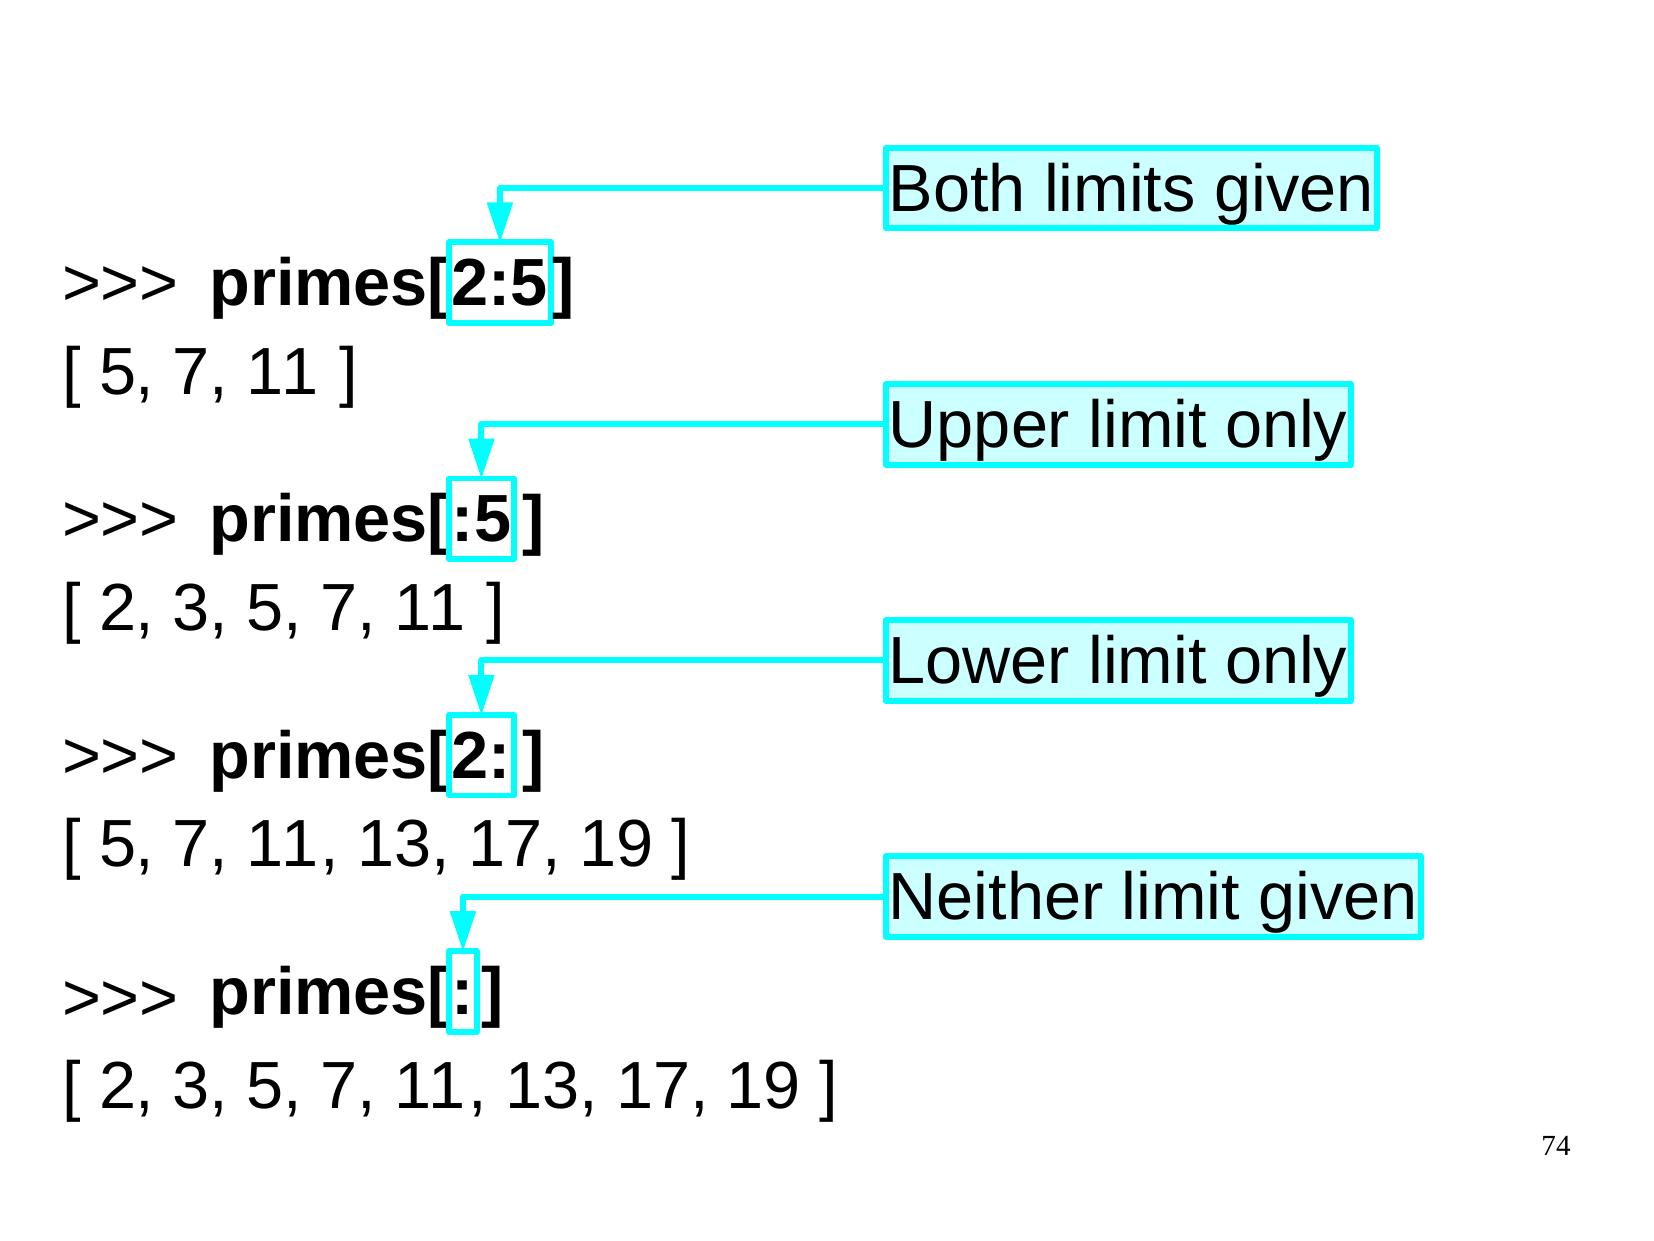

Both limits given
>>>
primes[
2:5
]
[ 5, 7, 11 ]
Upper limit only
>>>
primes[
:5
]
[ 2, 3, 5, 7, 11 ]
Lower limit only
>>>
primes[
2:
]
[ 5, 7, 11, 13, 17, 19 ]
Neither limit given
primes[
:
]
>>>
[ 2, 3, 5, 7, 11, 13, 17, 19 ]
74